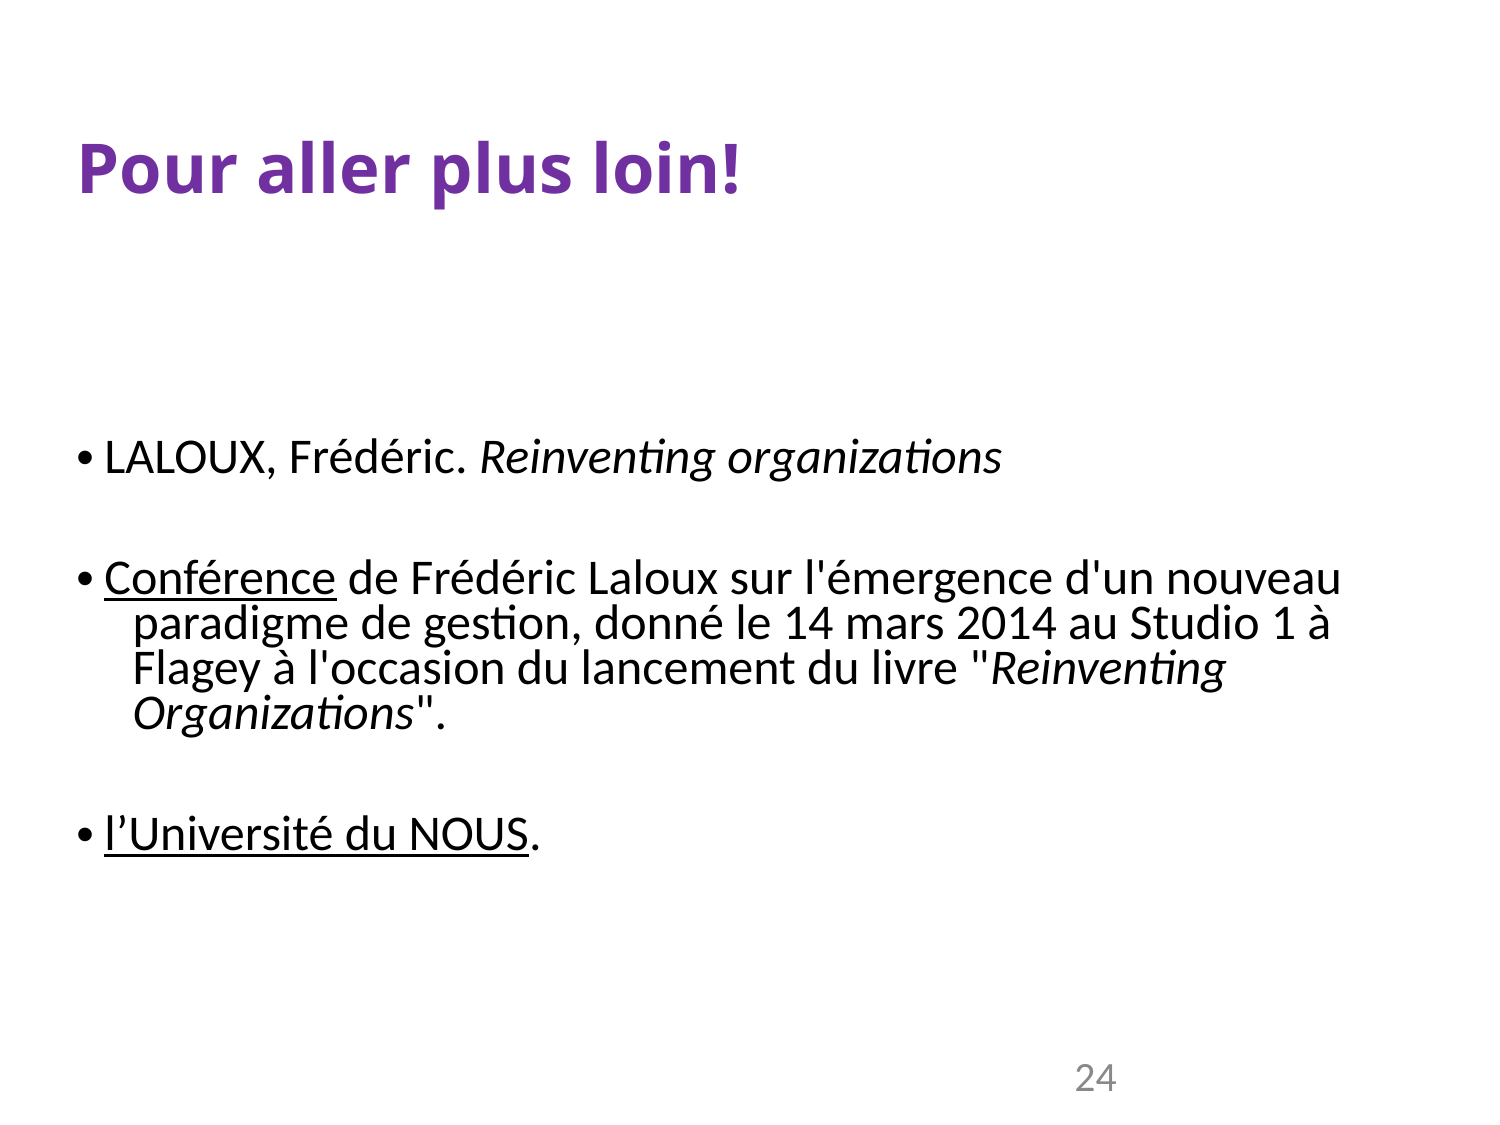

# Pour aller plus loin!
LALOUX, Frédéric. Reinventing organizations
Conférence de Frédéric Laloux sur l'émergence d'un nouveau paradigme de gestion, donné le 14 mars 2014 au Studio 1 à Flagey à l'occasion du lancement du livre "Reinventing Organizations".
l’Université du NOUS.